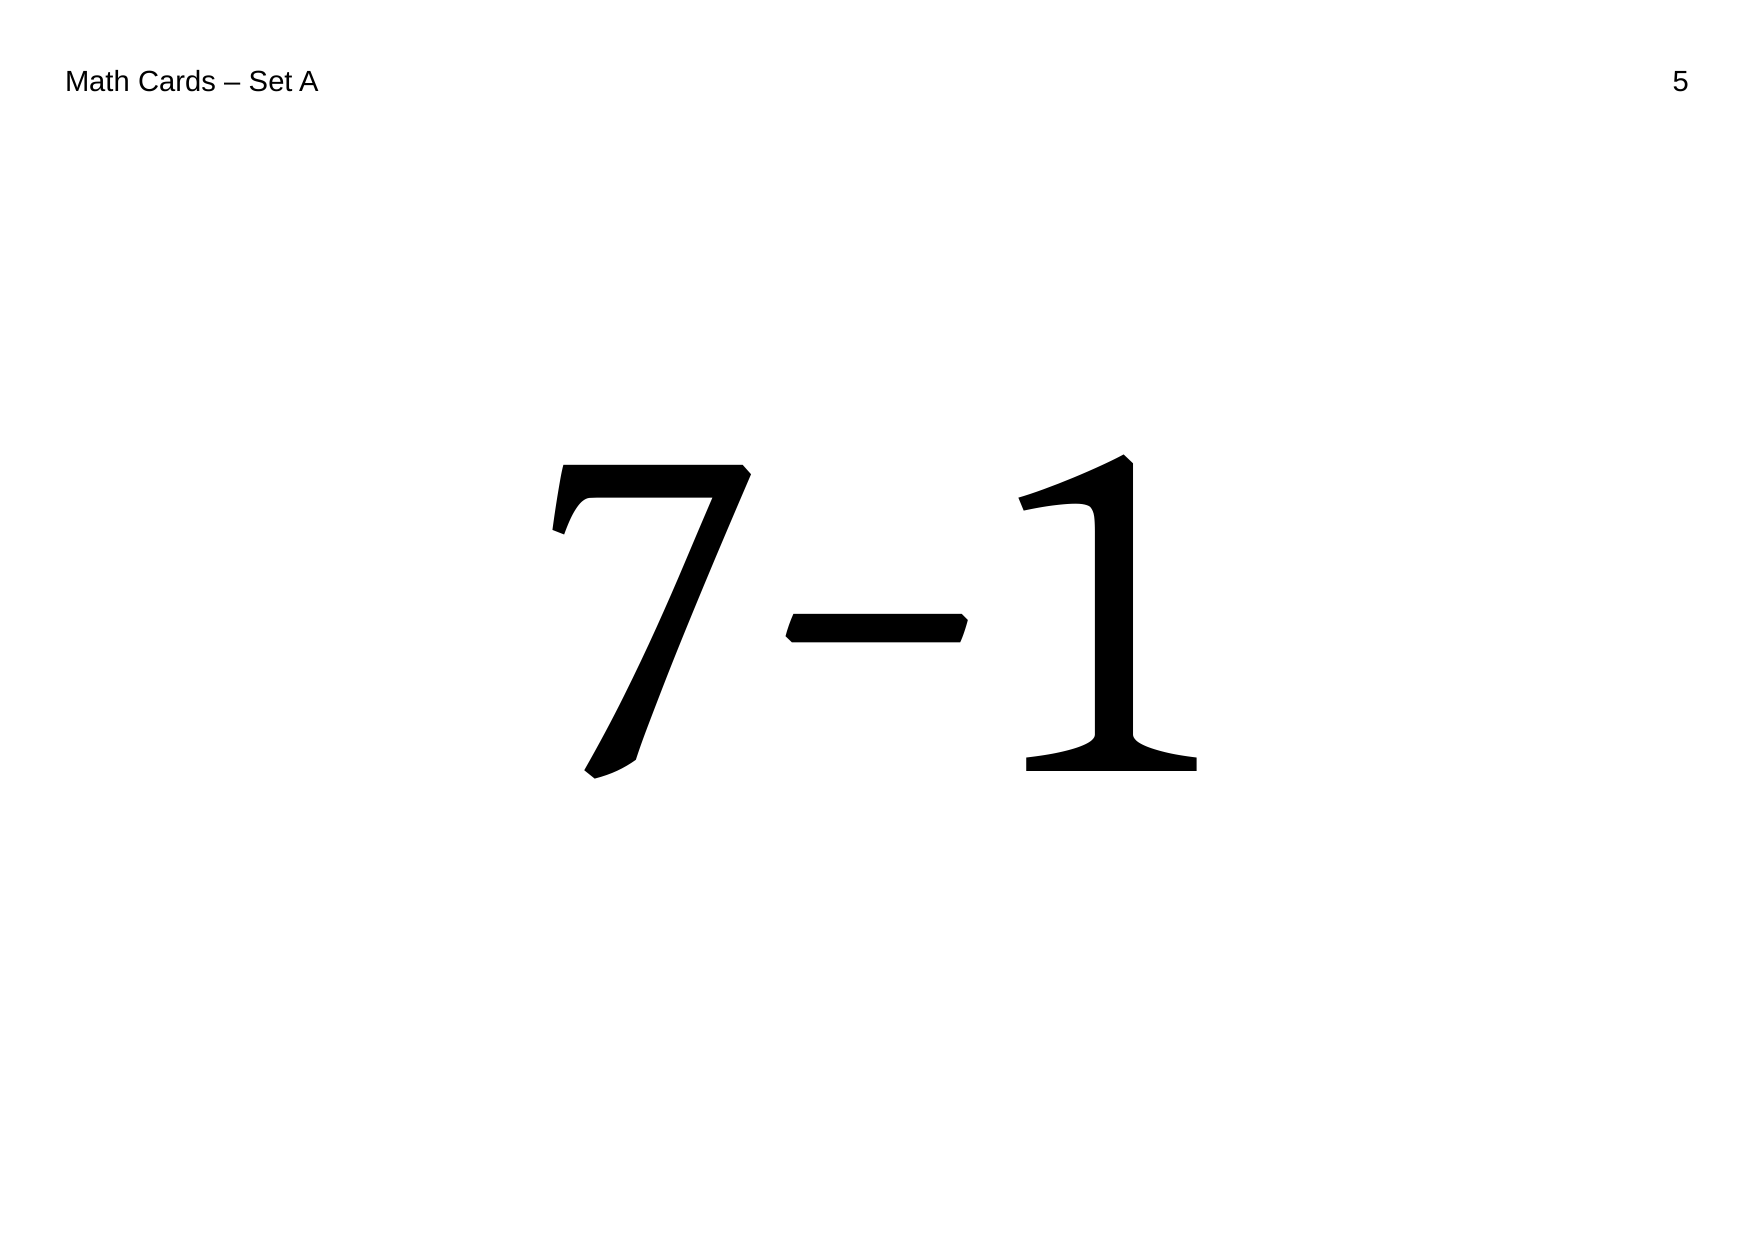

Math Cards – Set A
5
7−1